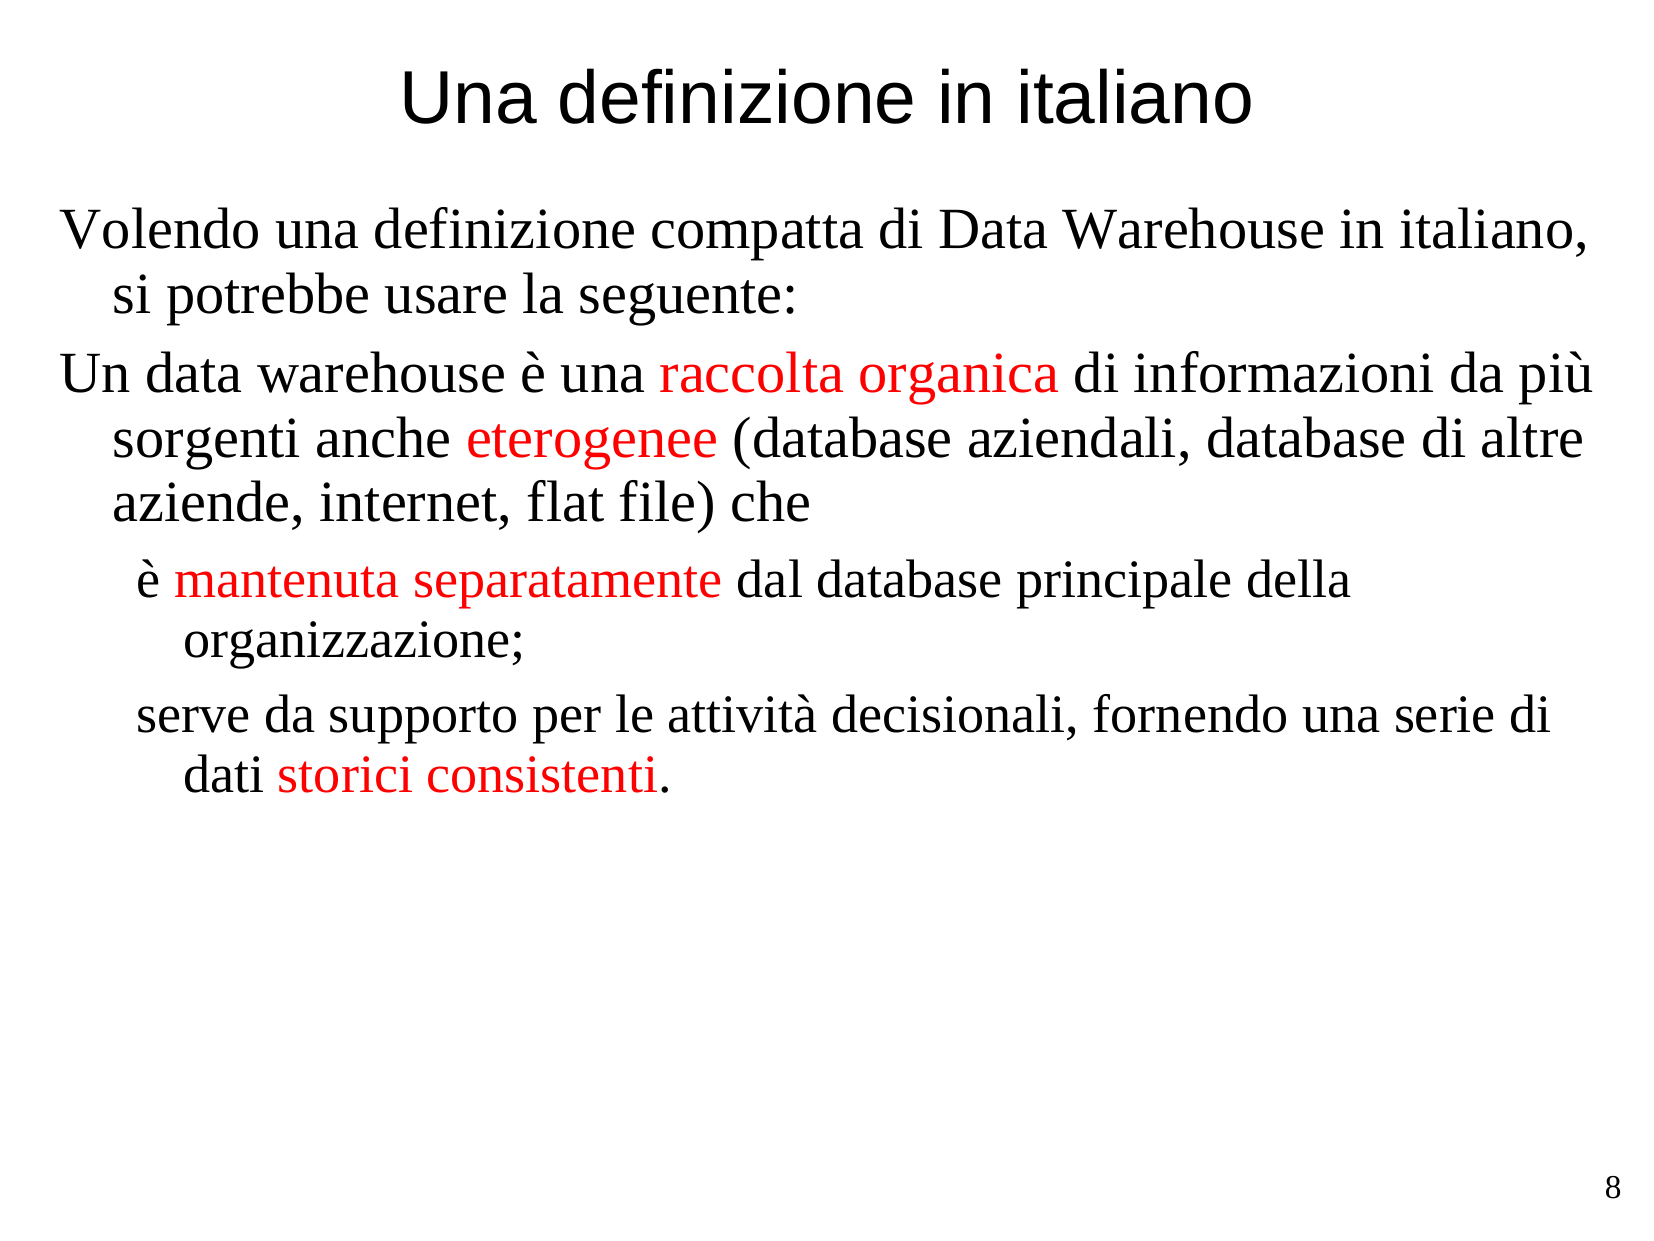

# Una definizione in italiano
Volendo una definizione compatta di Data Warehouse in italiano, si potrebbe usare la seguente:
Un data warehouse è una raccolta organica di informazioni da più sorgenti anche eterogenee (database aziendali, database di altre aziende, internet, flat file) che
è mantenuta separatamente dal database principale della organizzazione;
serve da supporto per le attività decisionali, fornendo una serie di dati storici consistenti.